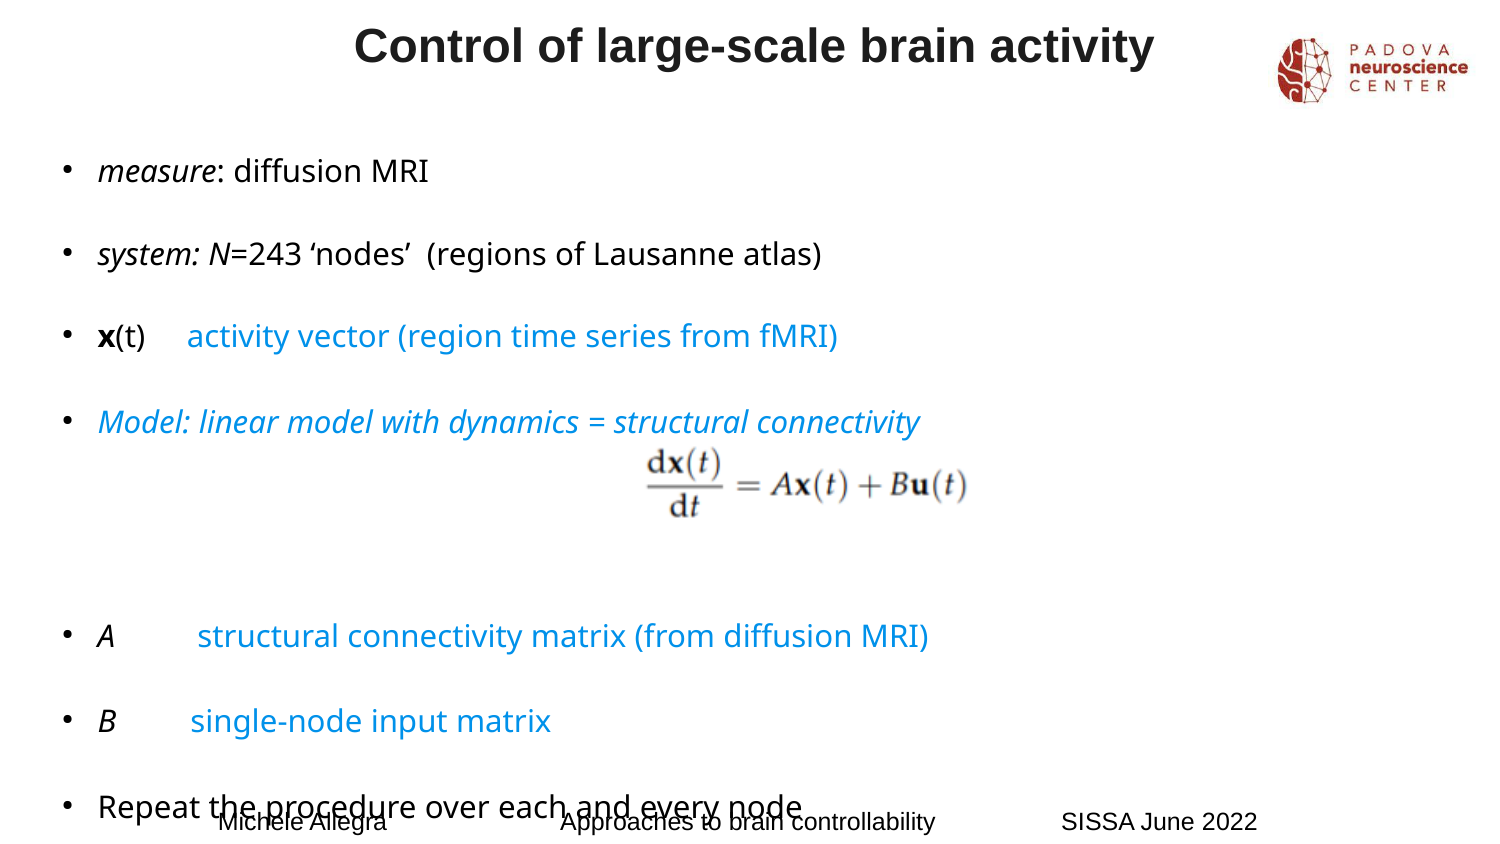

Control of large-scale brain activity
measure: diffusion MRI
system: N=243 ‘nodes’ (regions of Lausanne atlas)
x(t) activity vector (region time series from fMRI)
Model: linear model with dynamics = structural connectivity
A structural connectivity matrix (from diffusion MRI)
B single-node input matrix
Repeat the procedure over each and every node
Michele Allegra Approaches to brain controllability SISSA June 2022